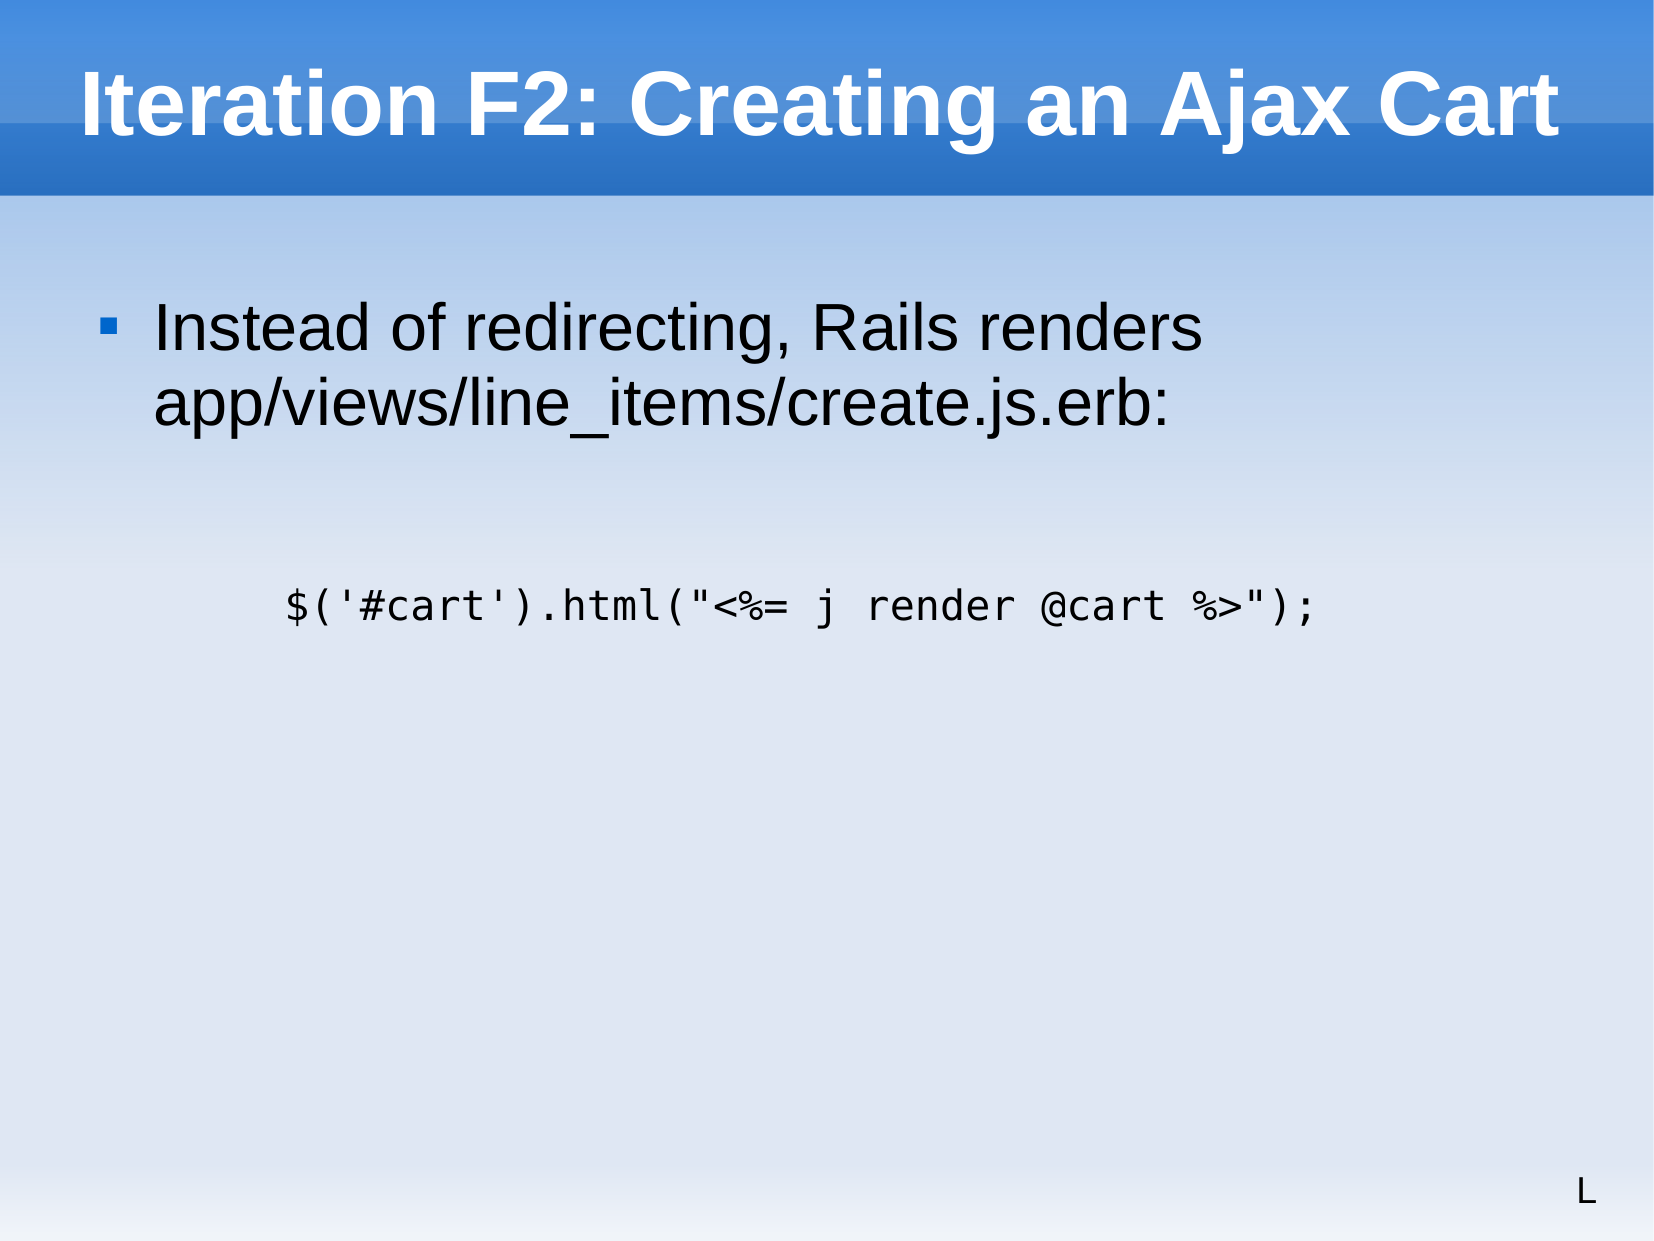

# Iteration F2: Creating an Ajax Cart
Instead of redirecting, Rails renders app/views/line_items/create.js.erb:
$('#cart').html("<%= j render @cart %>");
L